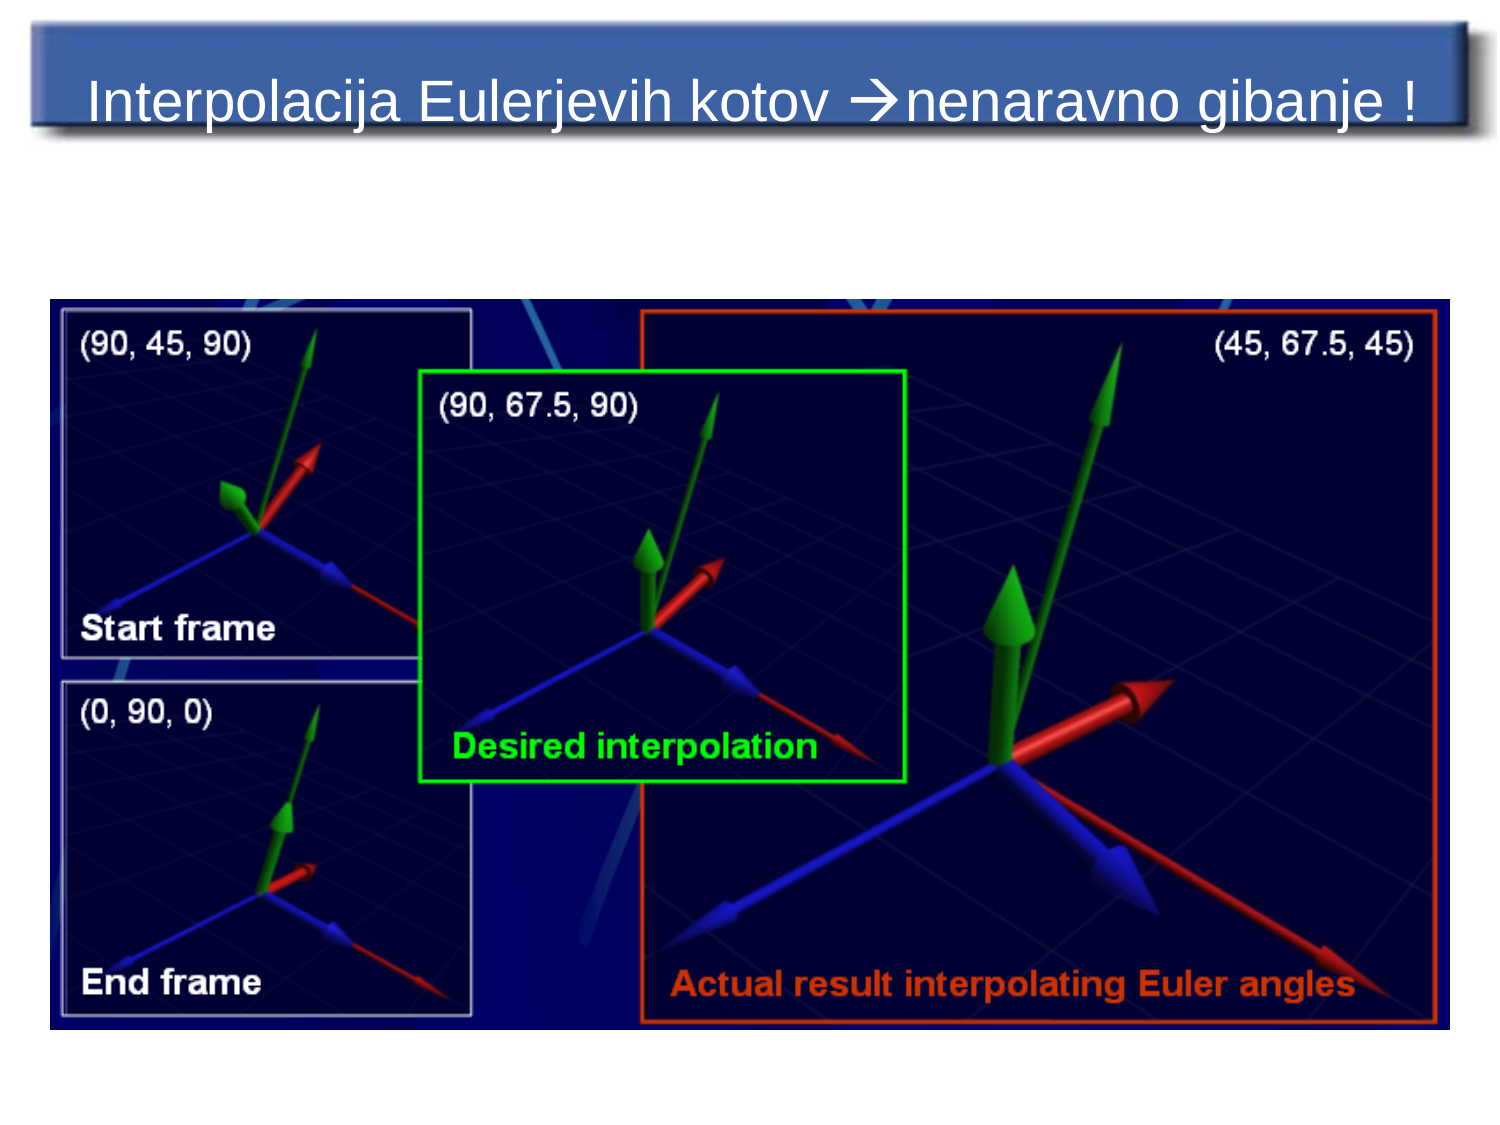

# Interpolacija Eulerjevih kotov nenaravno gibanje !